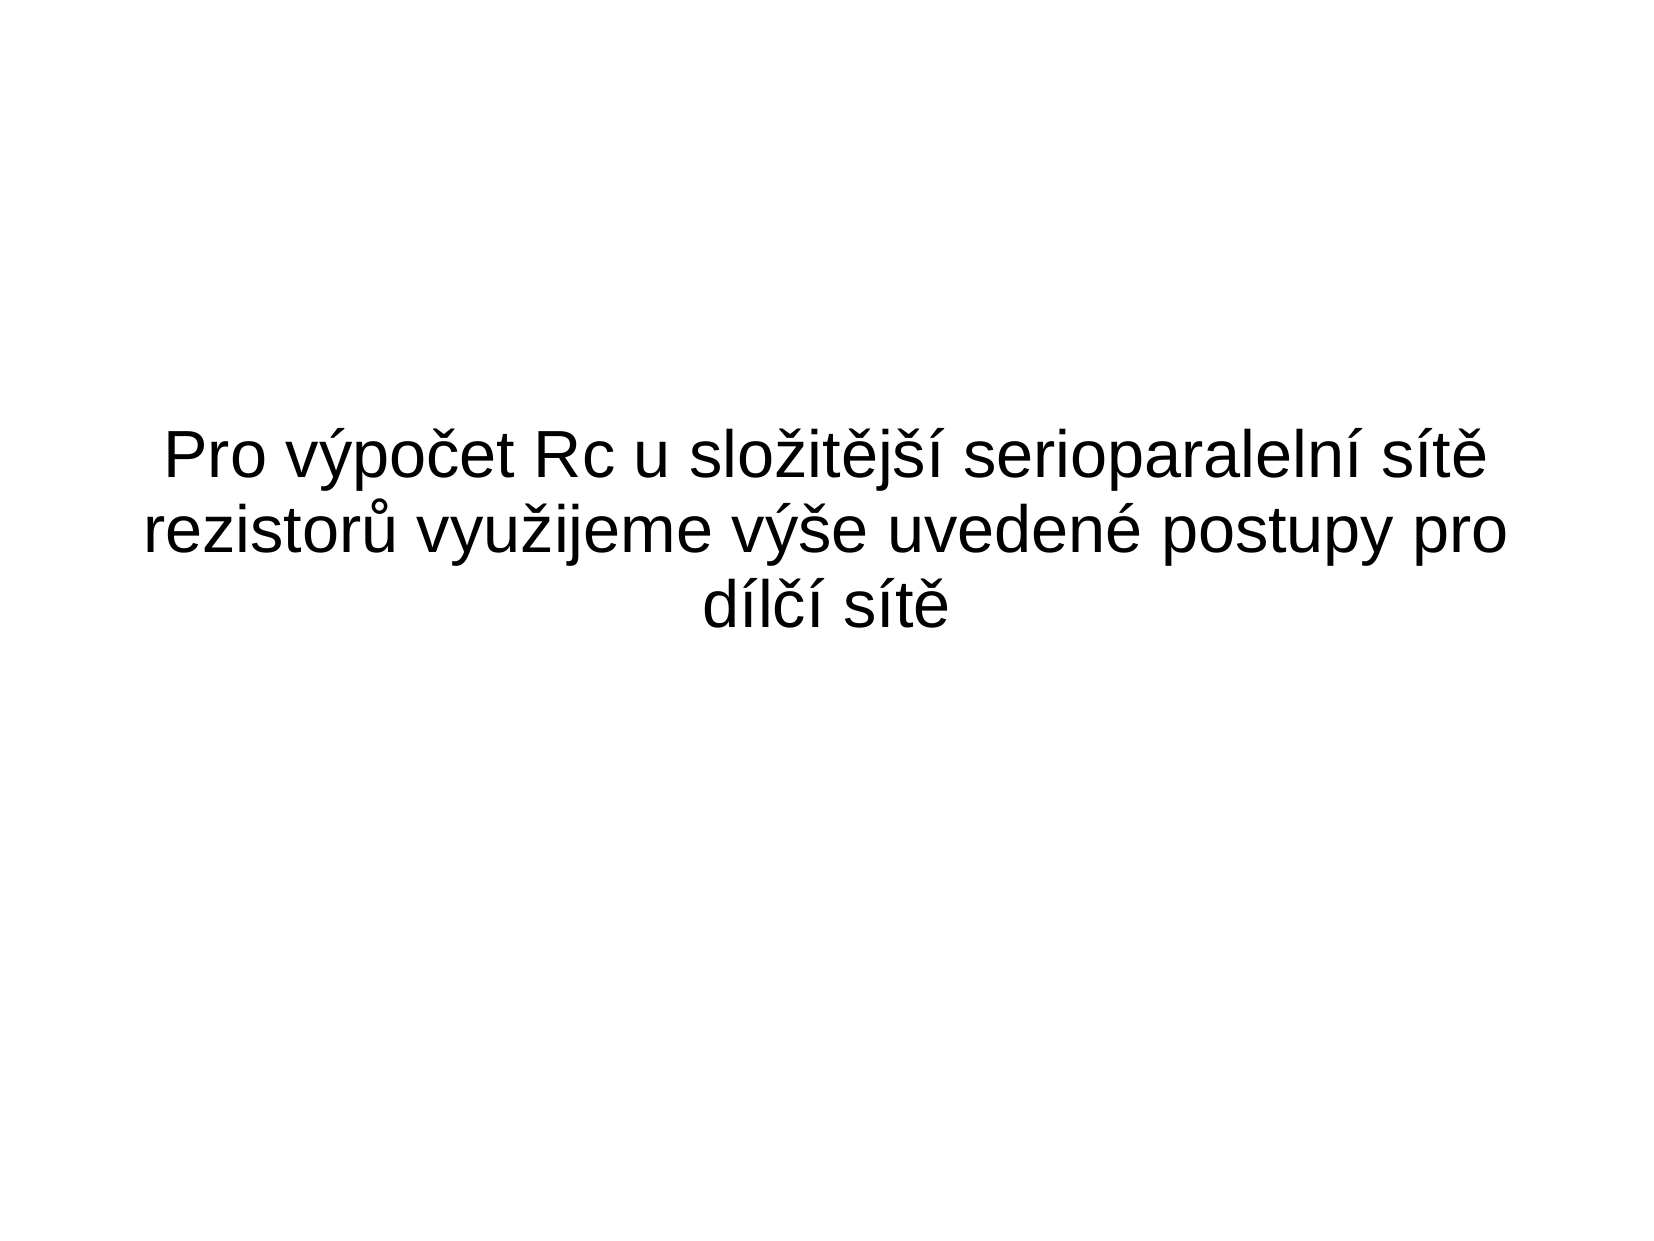

# Pro výpočet Rc u složitější serioparalelní sítě rezistorů využijeme výše uvedené postupy pro dílčí sítě